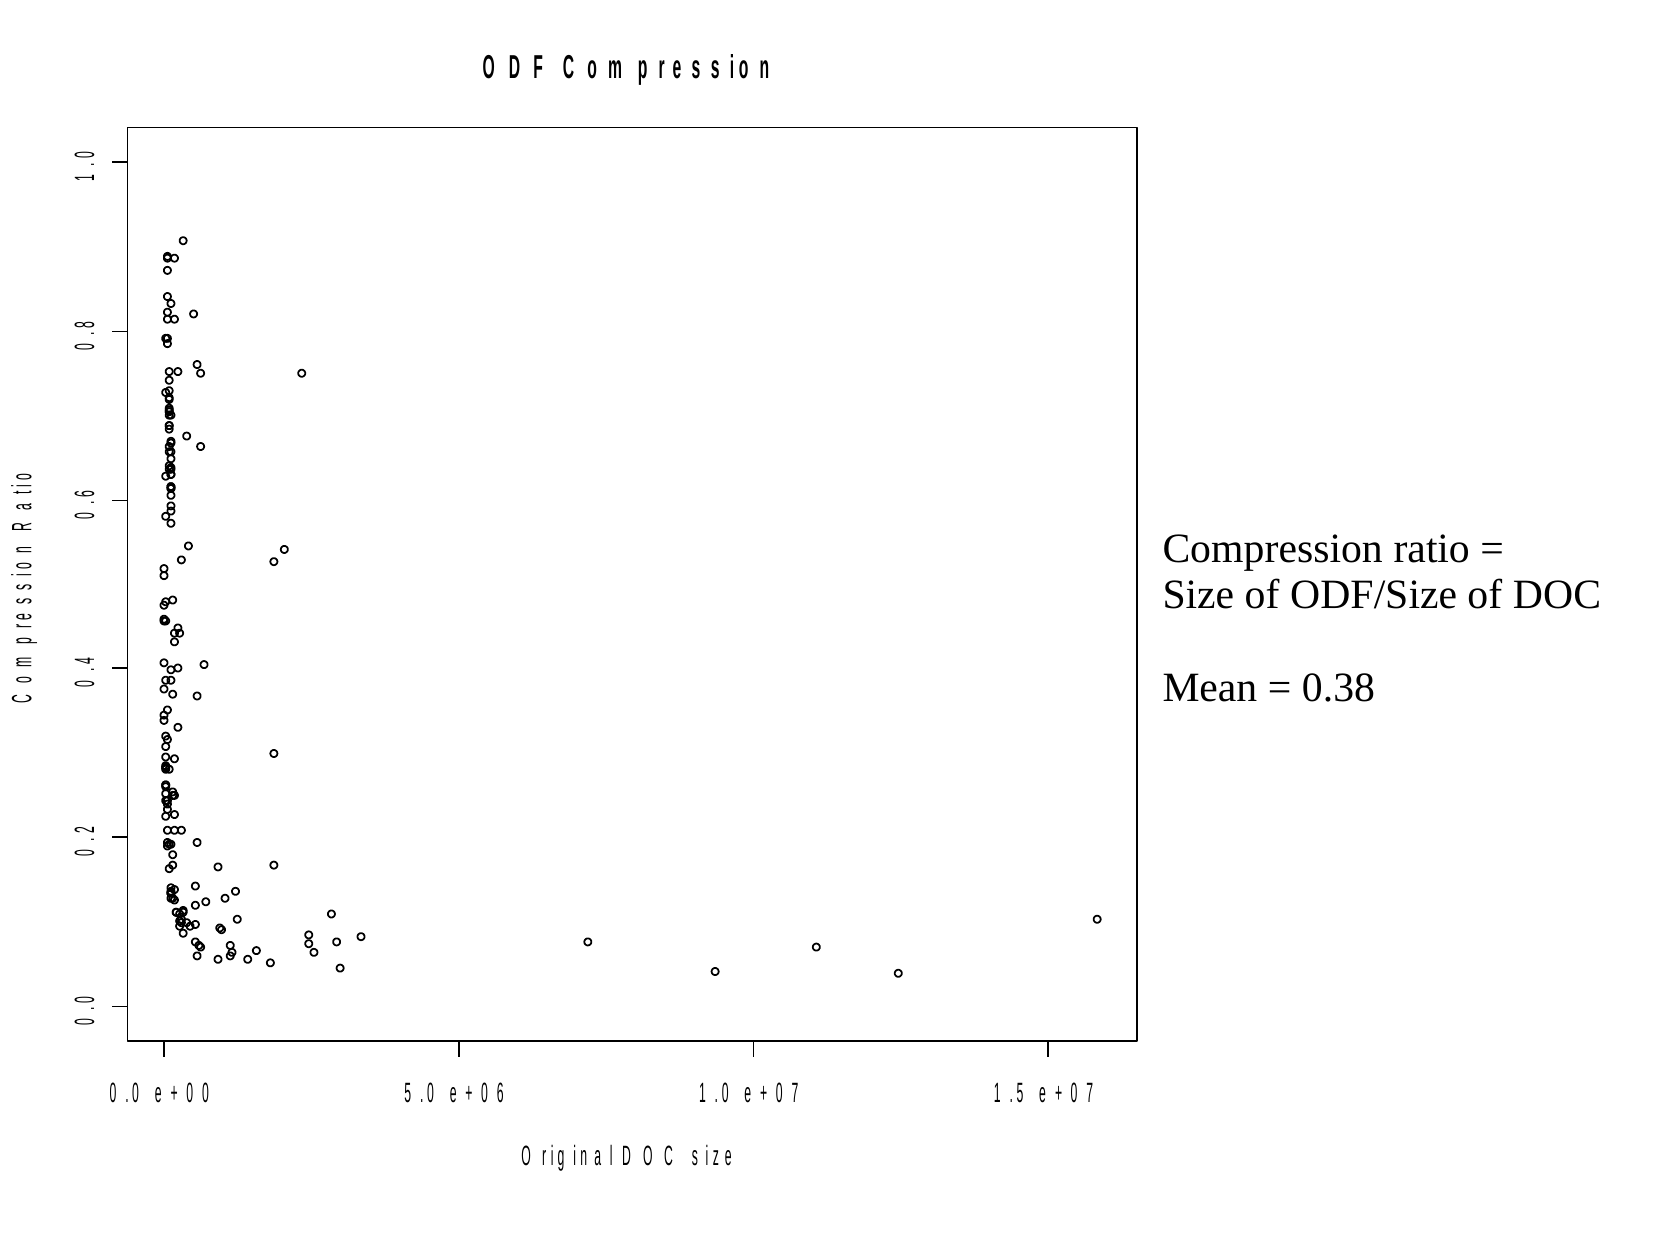

Compression ratio =
Size of ODF/Size of DOC
Mean = 0.38